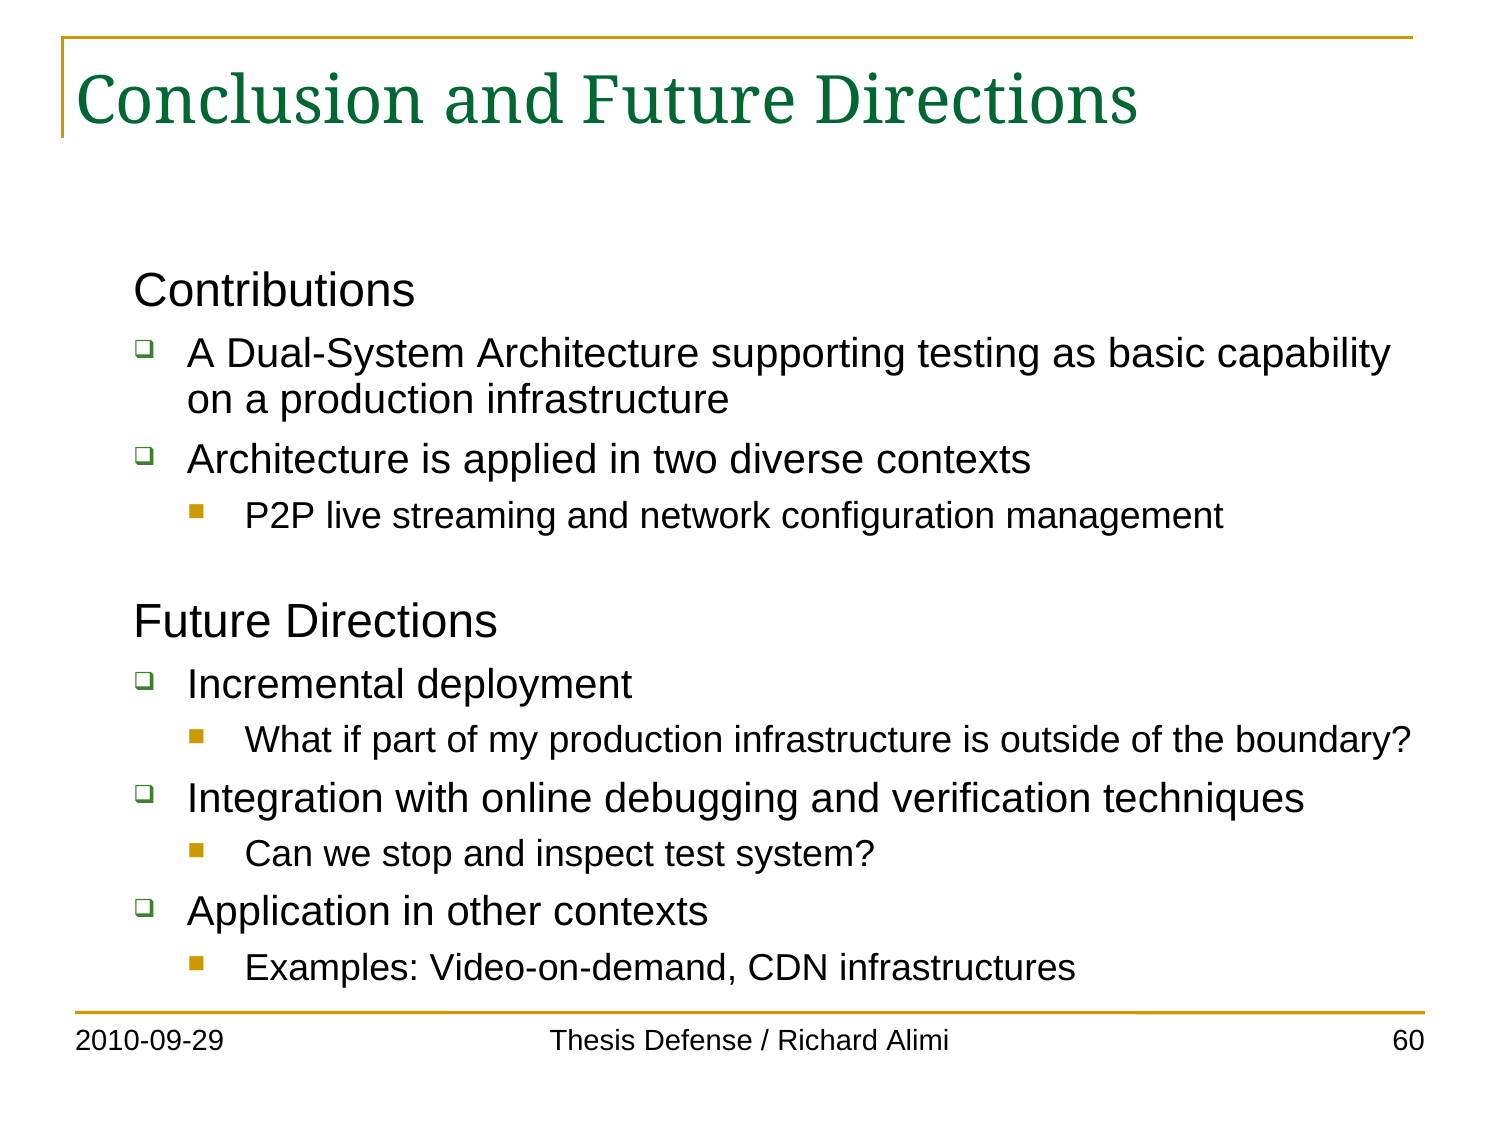

# Conclusion and Future Directions
Contributions
A Dual-System Architecture supporting testing as basic capability on a production infrastructure
Architecture is applied in two diverse contexts
P2P live streaming and network configuration management
Future Directions
Incremental deployment
What if part of my production infrastructure is outside of the boundary?
Integration with online debugging and verification techniques
Can we stop and inspect test system?
Application in other contexts
Examples: Video-on-demand, CDN infrastructures
2010-09-29
Thesis Defense / Richard Alimi
60